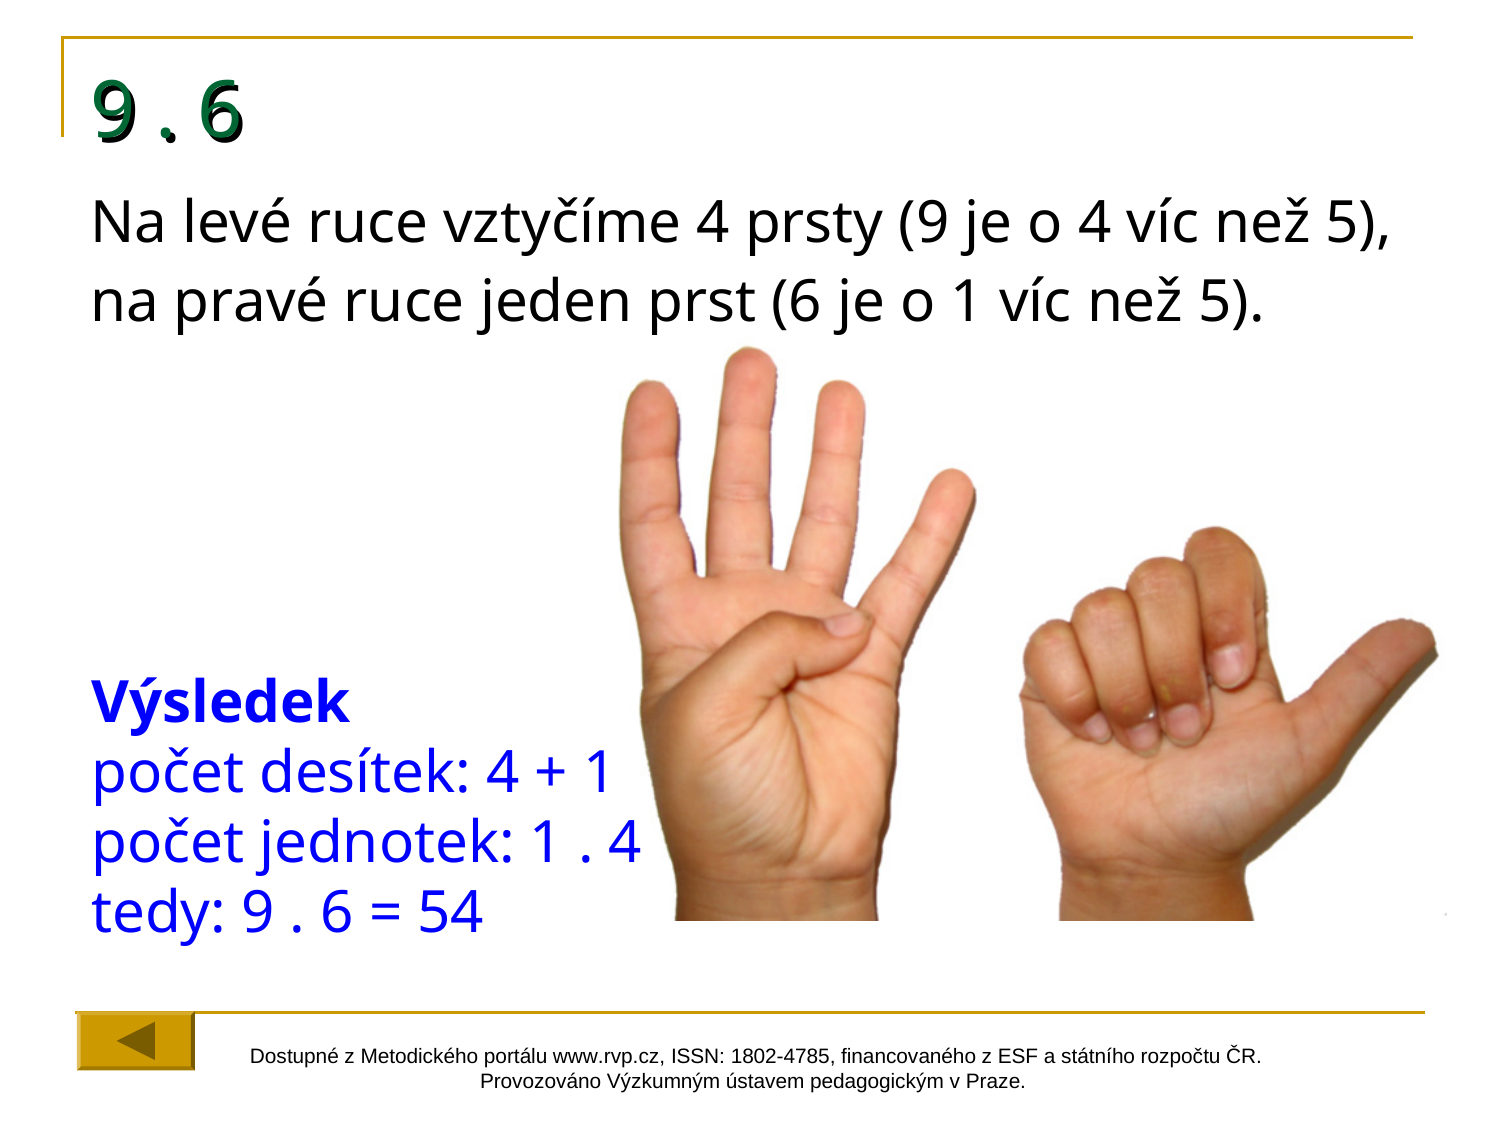

# 9 . 6
Na levé ruce vztyčíme 4 prsty (9 je o 4 víc než 5), na pravé ruce jeden prst (6 je o 1 víc než 5).
Výsledek
počet desítek: 4 + 1
počet jednotek: 1 . 4
tedy: 9 . 6 = 54